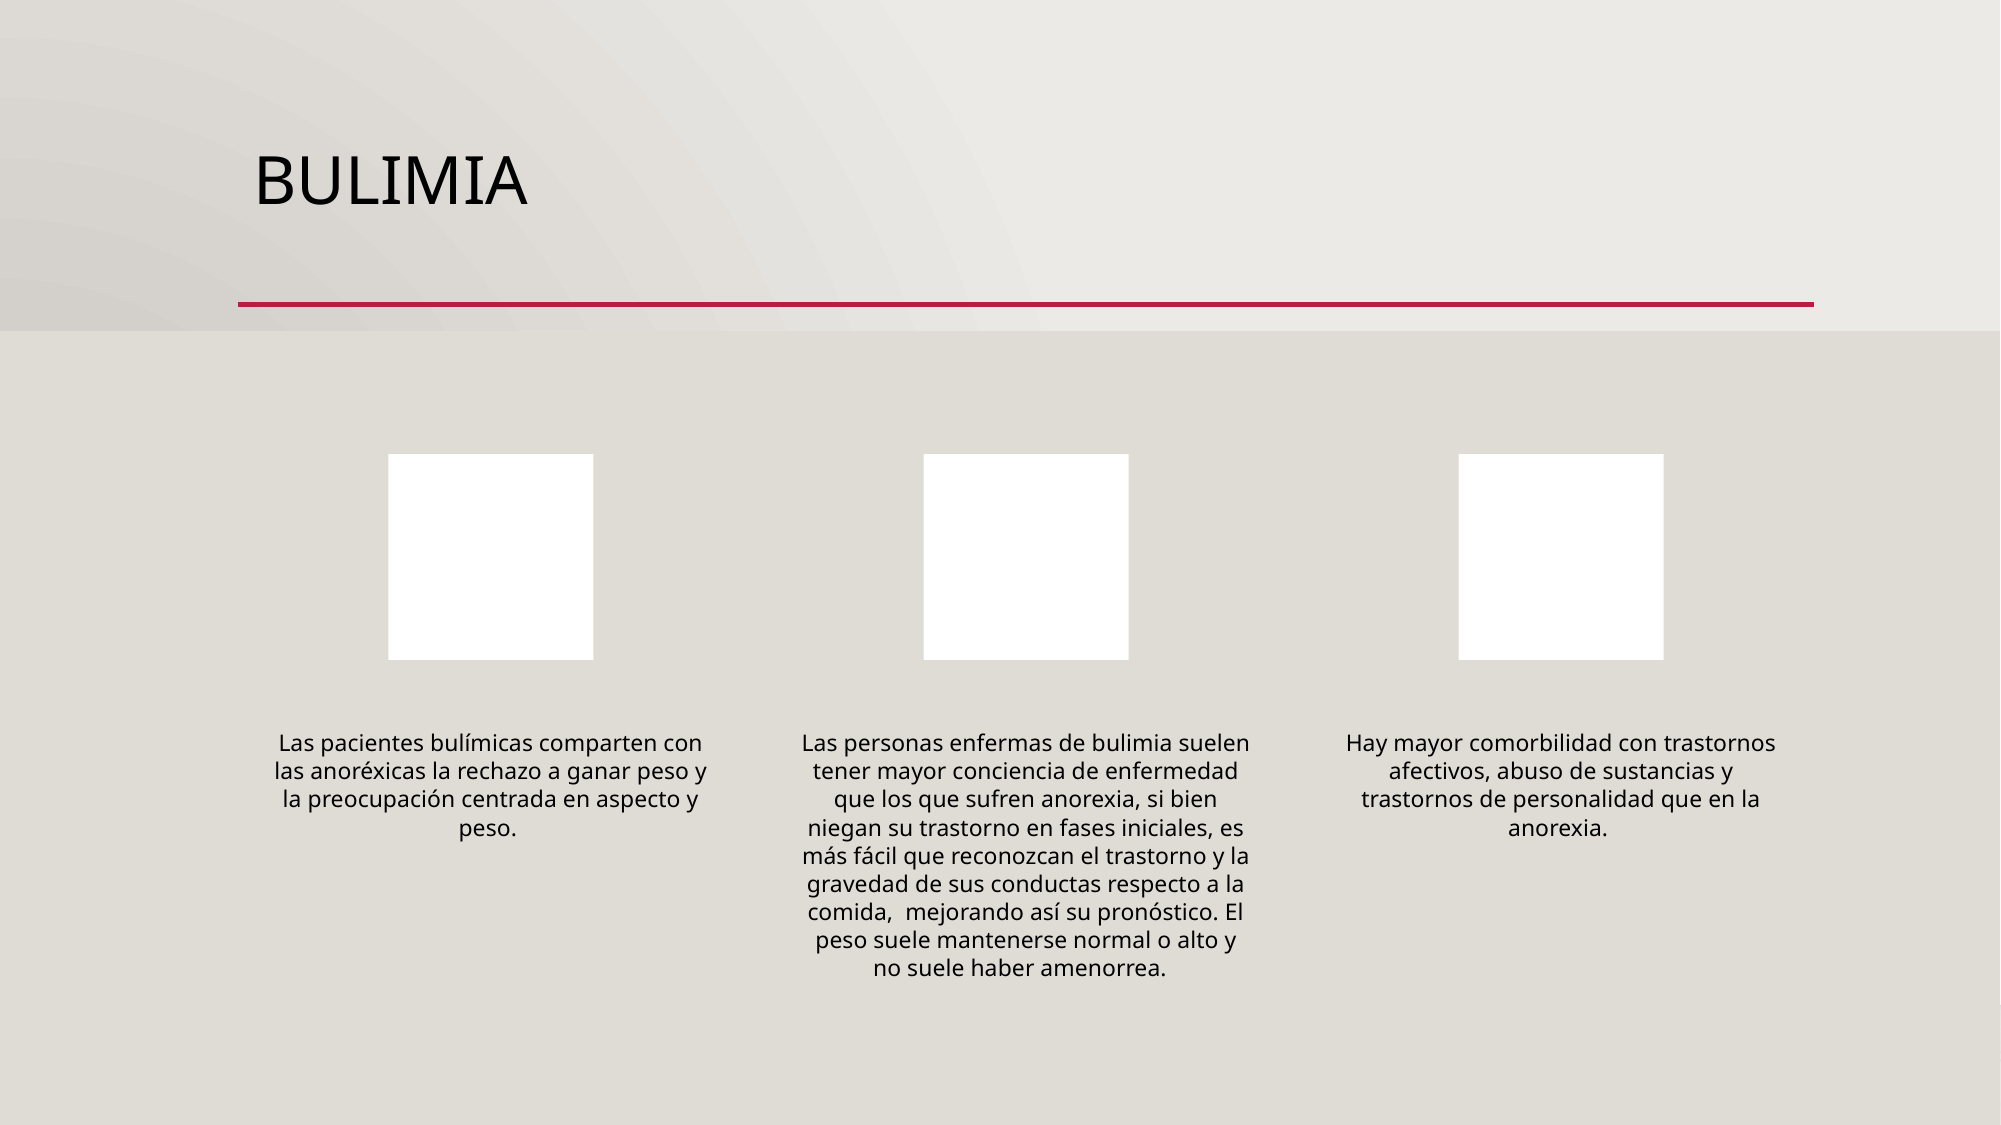

# BULIMIA
Las pacientes bulímicas comparten con las anoréxicas la rechazo a ganar peso y la preocupación centrada en aspecto y peso.
Las personas enfermas de bulimia suelen tener mayor conciencia de enfermedad que los que sufren anorexia, si bien niegan su trastorno en fases iniciales, es más fácil que reconozcan el trastorno y la gravedad de sus conductas respecto a la comida, mejorando así su pronóstico. El peso suele mantenerse normal o alto y no suele haber amenorrea.
Hay mayor comorbilidad con trastornos afectivos, abuso de sustancias y trastornos de personalidad que en la anorexia.